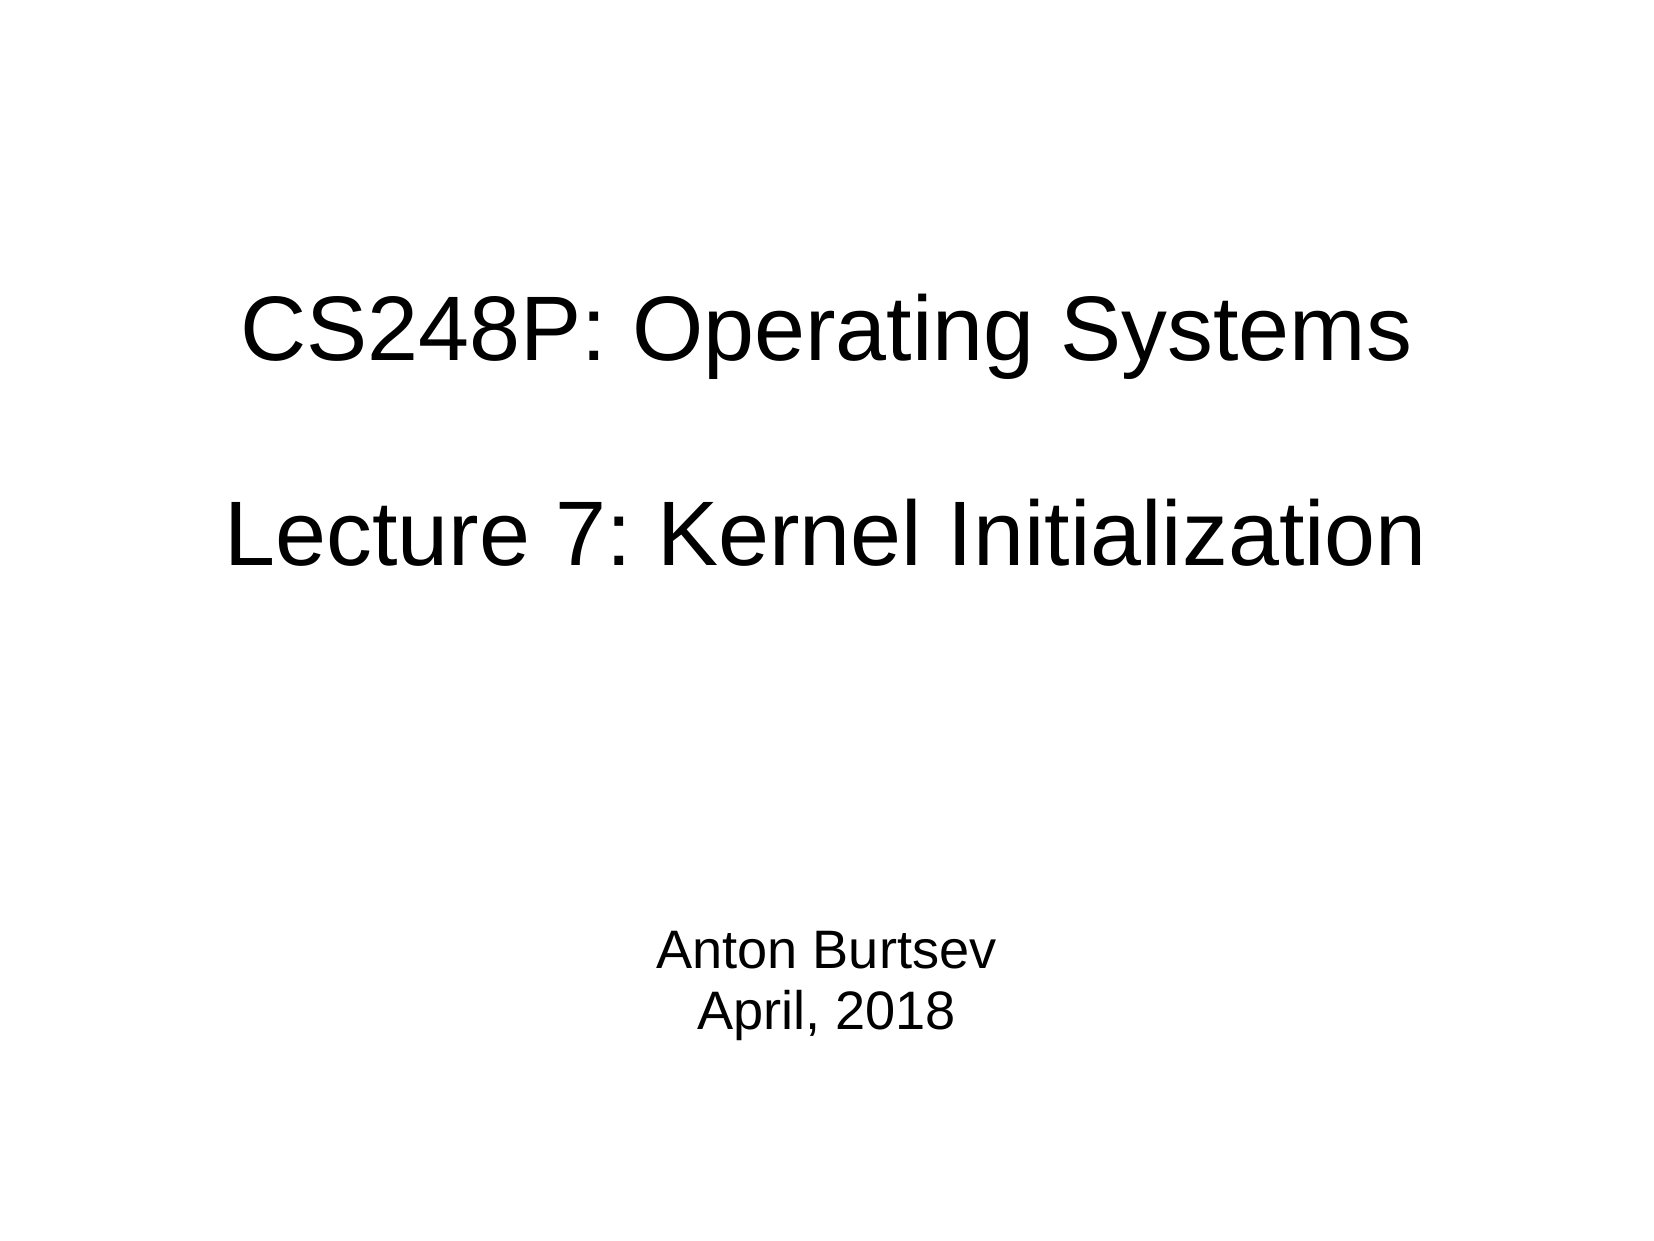

# CS248P: Operating Systems Lecture 7: Kernel Initialization
Anton Burtsev
April, 2018